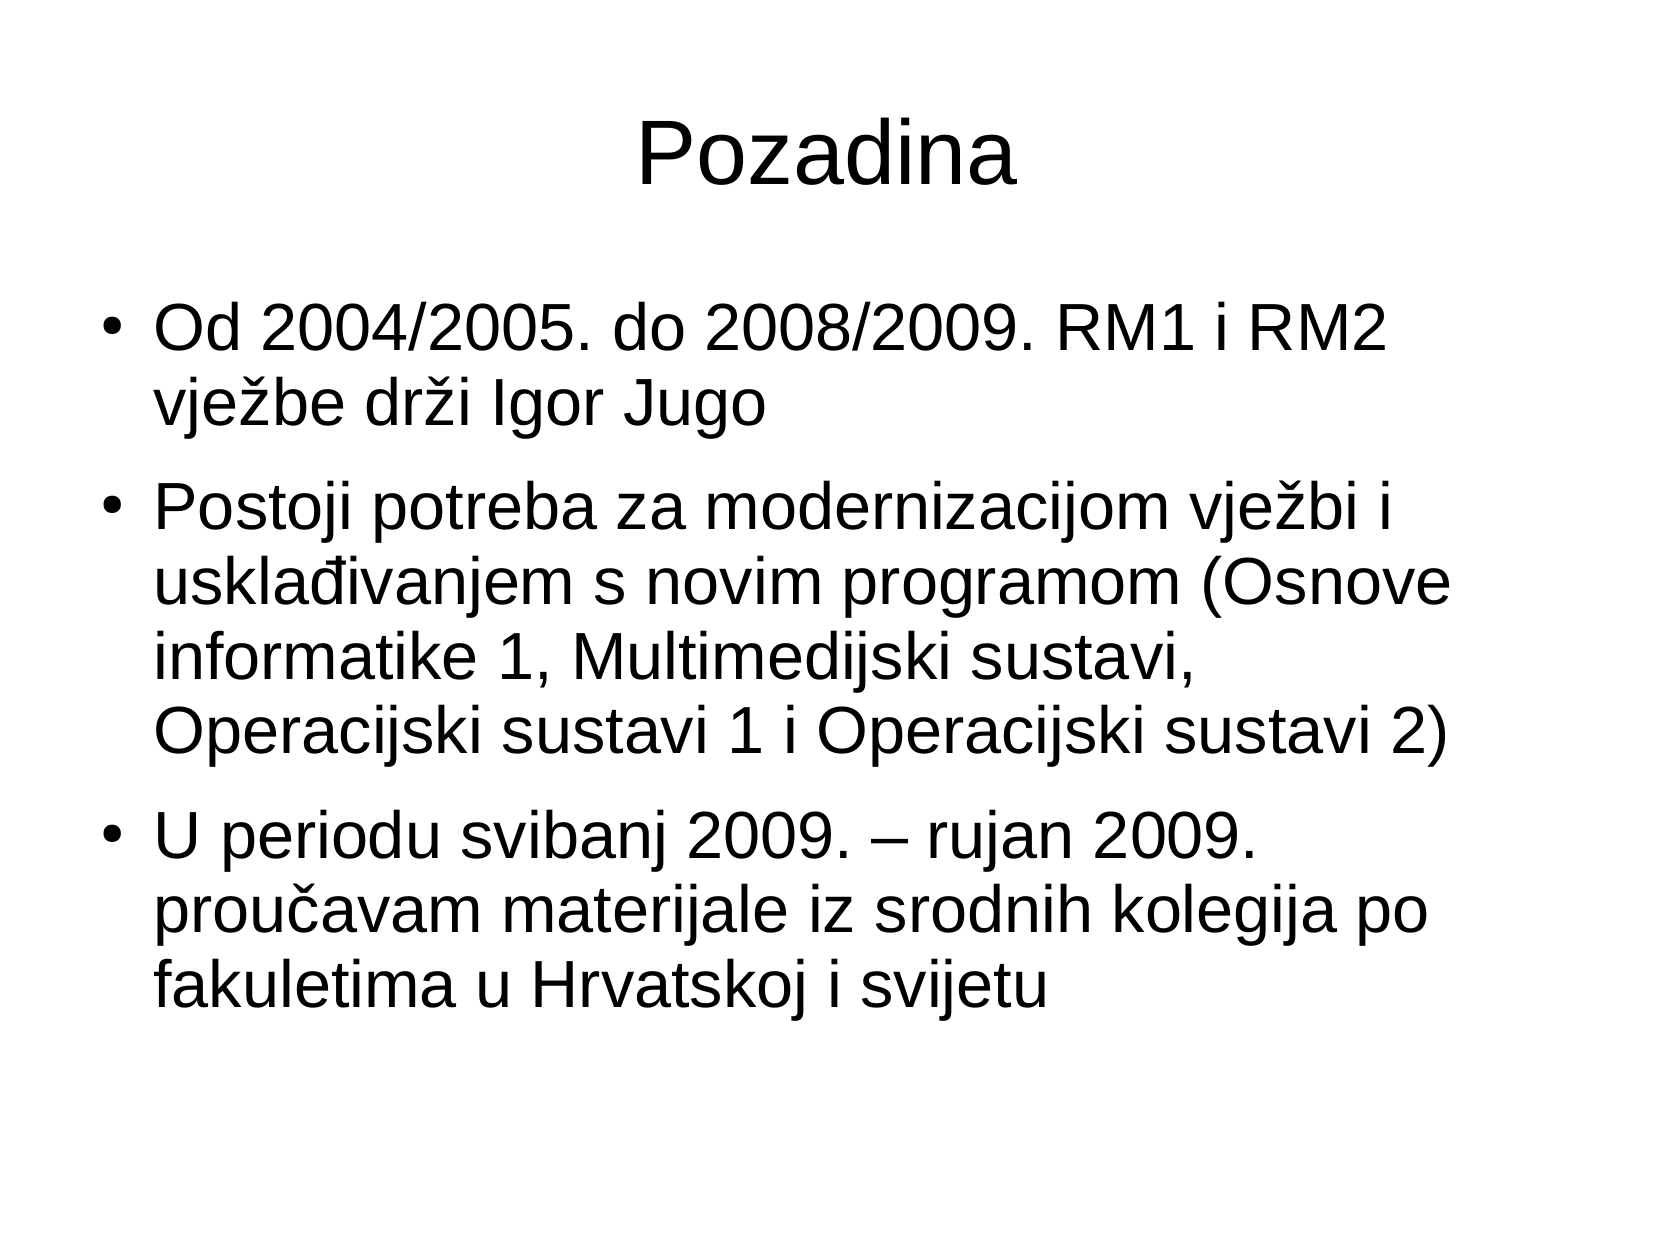

# Pozadina
Od 2004/2005. do 2008/2009. RM1 i RM2 vježbe drži Igor Jugo
Postoji potreba za modernizacijom vježbi i usklađivanjem s novim programom (Osnove informatike 1, Multimedijski sustavi, Operacijski sustavi 1 i Operacijski sustavi 2)
U periodu svibanj 2009. – rujan 2009. proučavam materijale iz srodnih kolegija po fakuletima u Hrvatskoj i svijetu